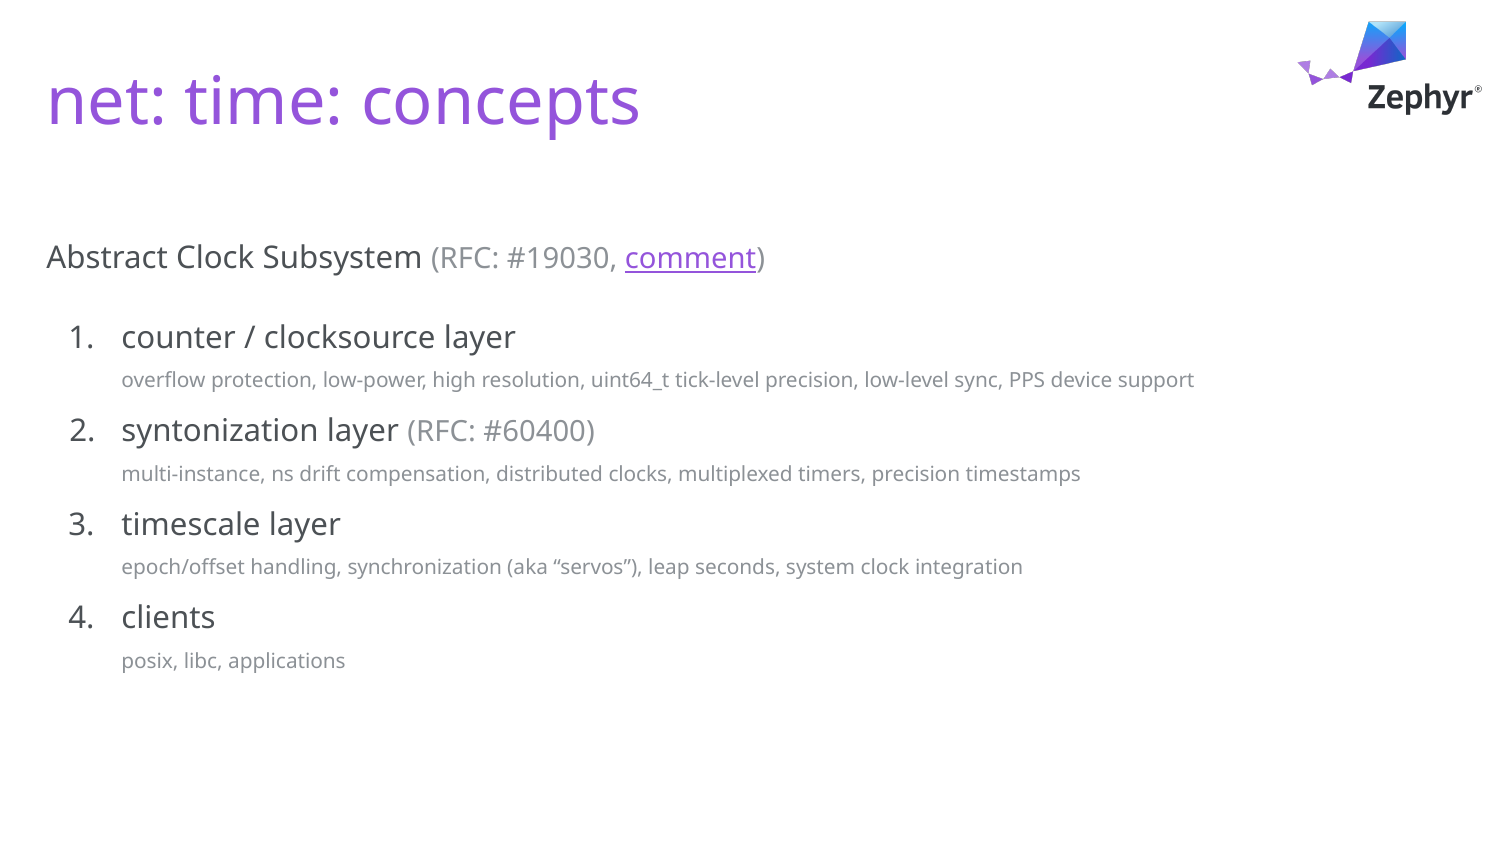

# net: time: concepts
Abstract Clock Subsystem (RFC: #19030, comment)
counter / clocksource layer
overflow protection, low-power, high resolution, uint64_t tick-level precision, low-level sync, PPS device support
syntonization layer (RFC: #60400)
multi-instance, ns drift compensation, distributed clocks, multiplexed timers, precision timestamps
timescale layer
epoch/offset handling, synchronization (aka “servos”), leap seconds, system clock integration
clients
posix, libc, applications